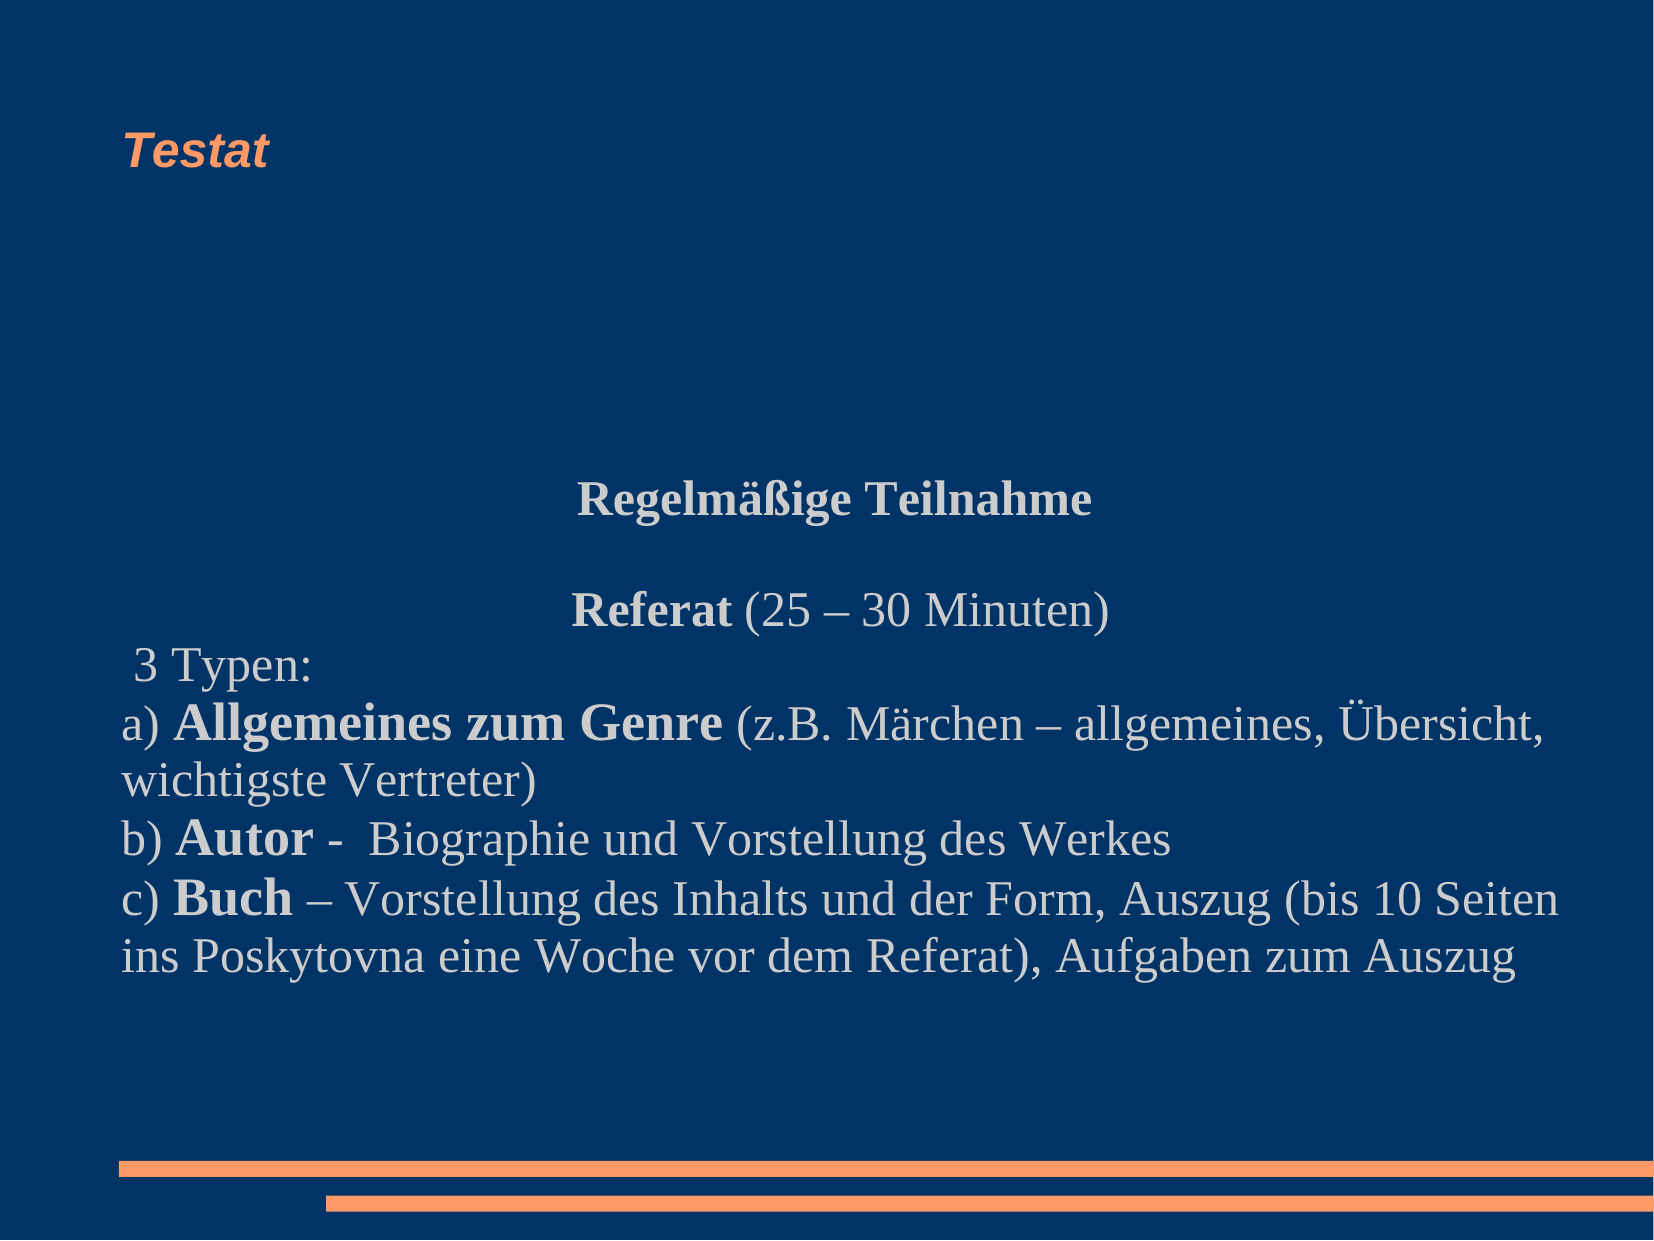

# Testat
Regelmäßige Teilnahme
Referat (25 – 30 Minuten)
 3 Typen:
a) Allgemeines zum Genre (z.B. Märchen – allgemeines, Übersicht, wichtigste Vertreter)
b) Autor - Biographie und Vorstellung des Werkes
c) Buch – Vorstellung des Inhalts und der Form, Auszug (bis 10 Seiten ins Poskytovna eine Woche vor dem Referat), Aufgaben zum Auszug